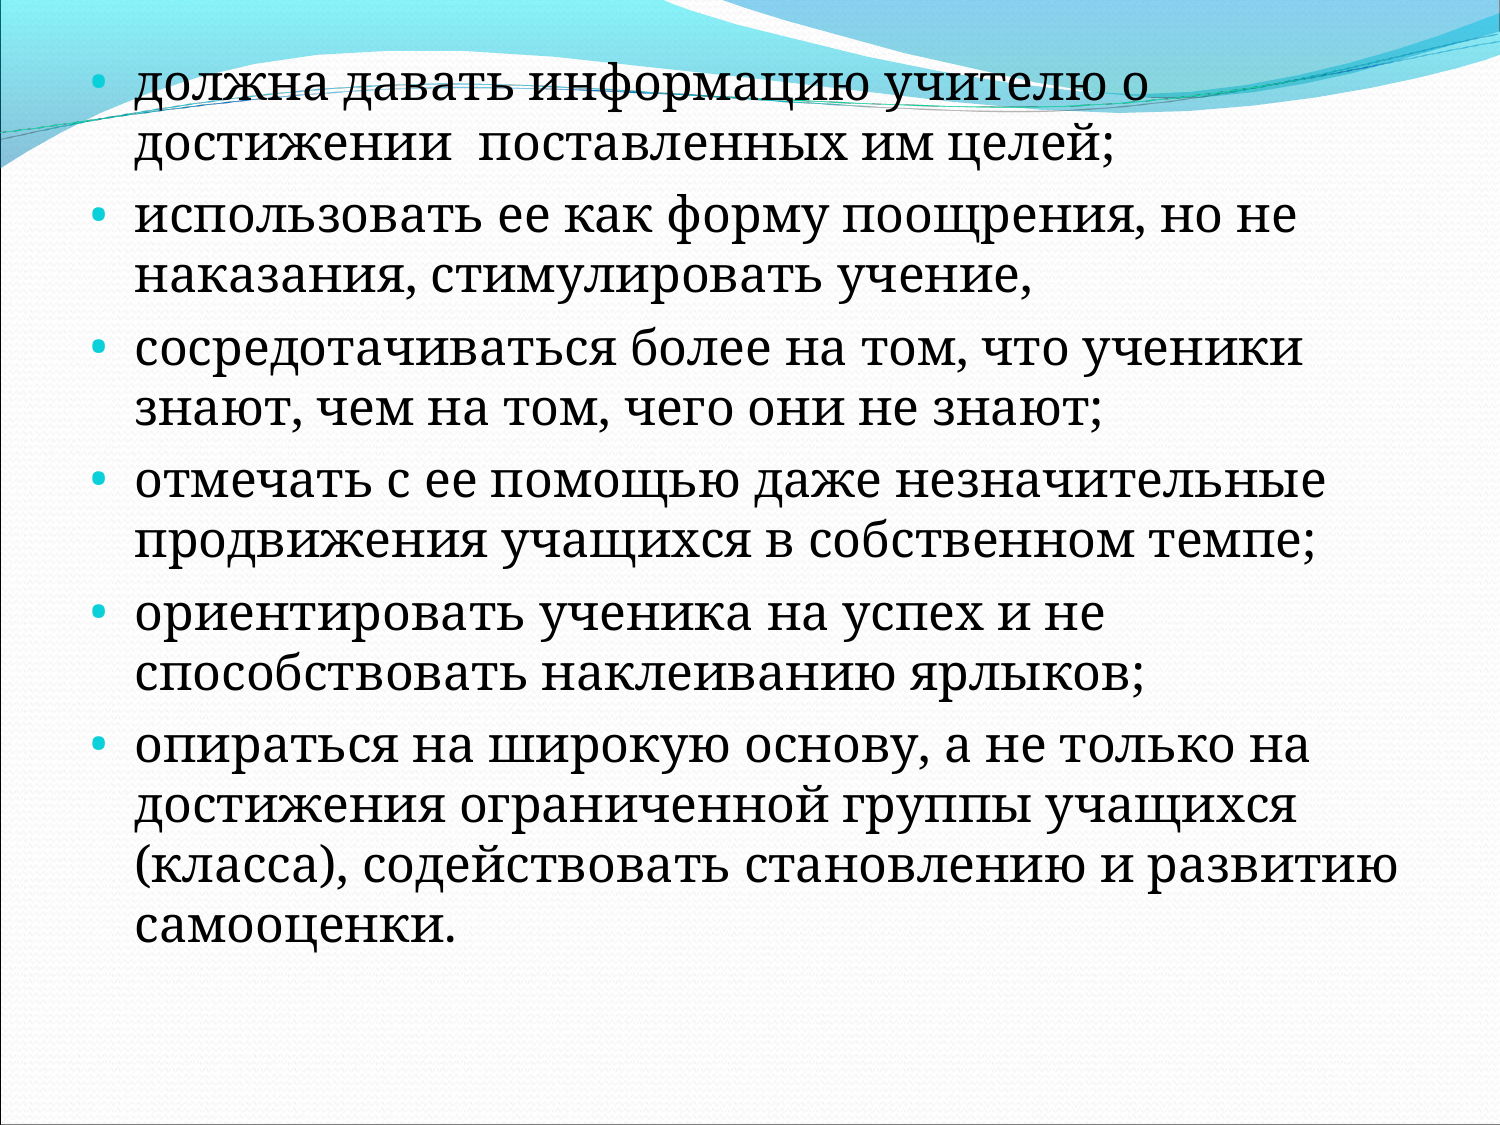

# должна давать информацию учителю о достижении поставленных им целей;
использовать ее как форму поощрения, но не наказания, стимулировать учение,
сосредотачиваться более на том, что ученики знают, чем на том, чего они не знают;
отмечать с ее помощью даже незначительные продвижения учащихся в собственном темпе;
ориентировать ученика на успех и не способствовать наклеиванию ярлыков;
опираться на широкую основу, а не только на достижения ограниченной группы учащихся (класса), содействовать становлению и развитию самооценки.